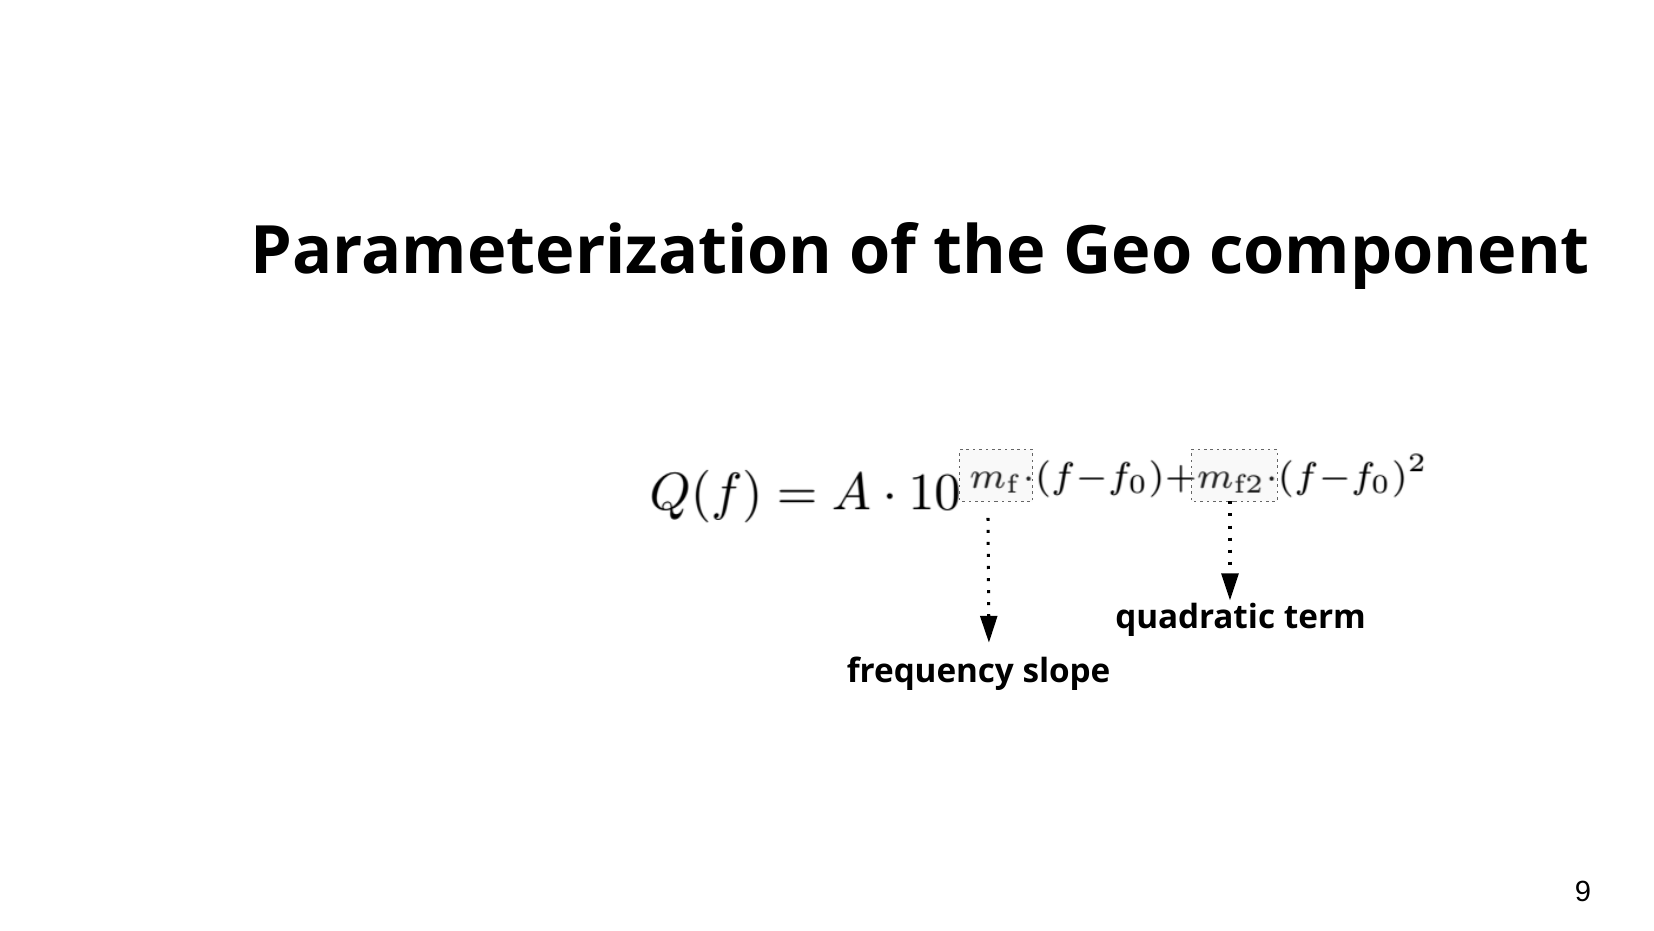

Parameterization of the Geo component
quadratic term
frequency slope